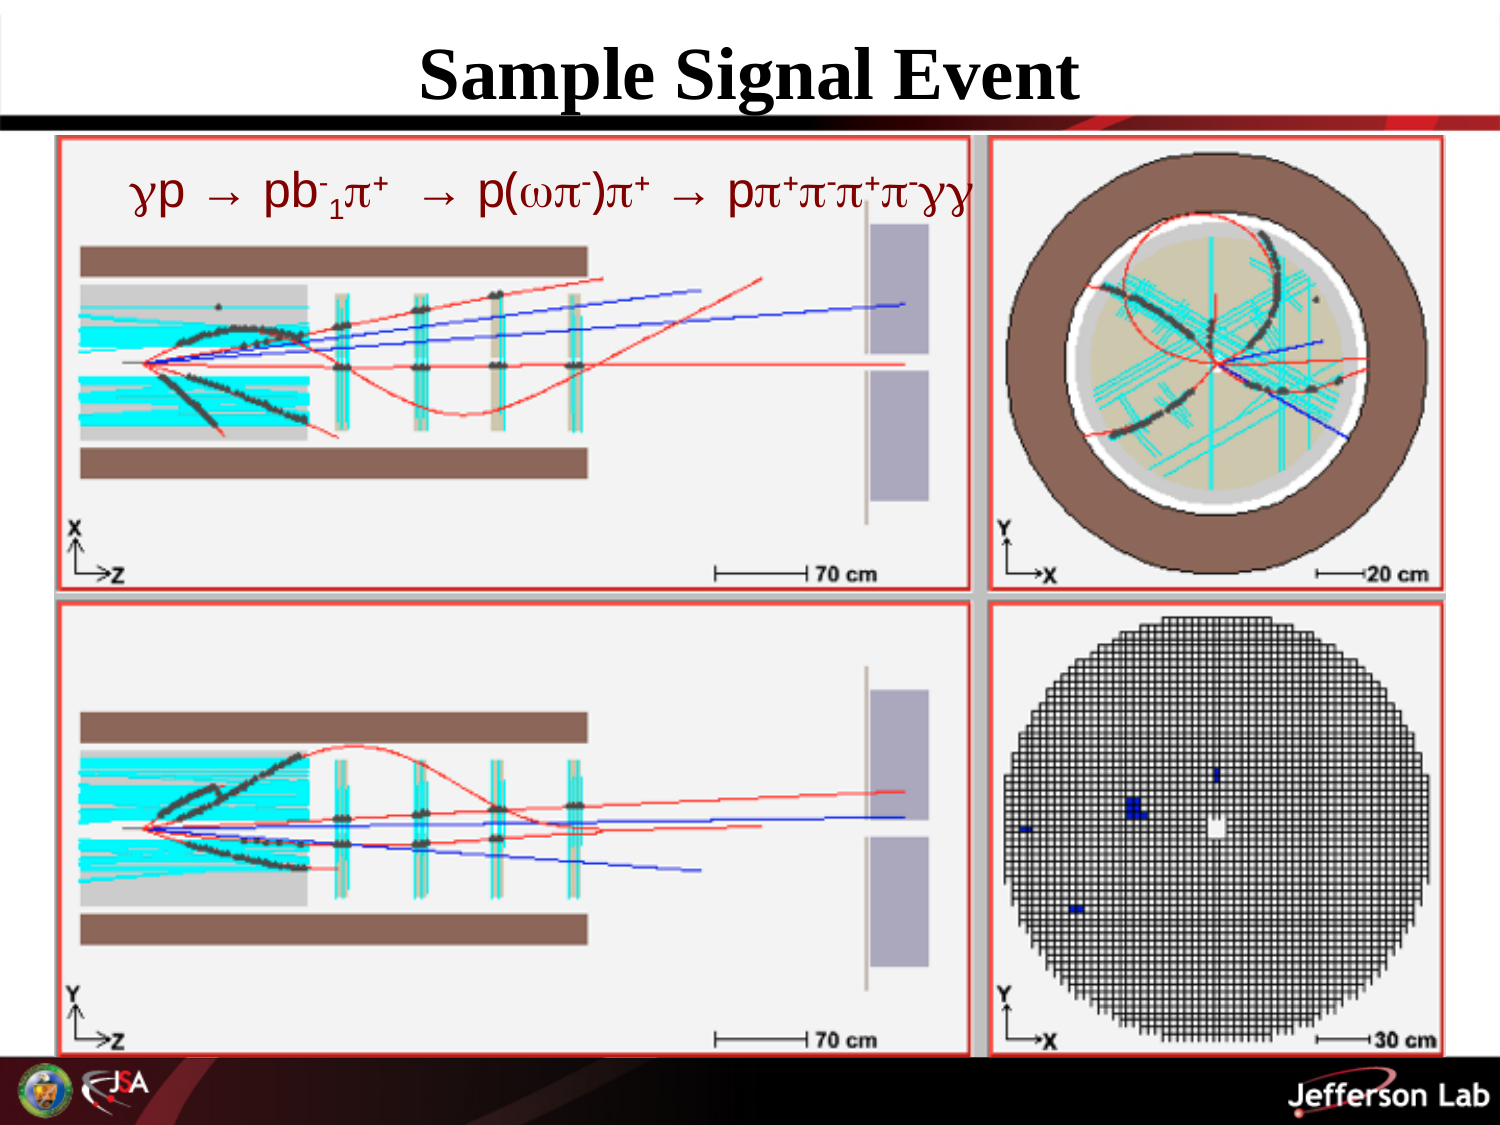

# Sample Signal Event
p → pb-1+→ p(-)+ → p